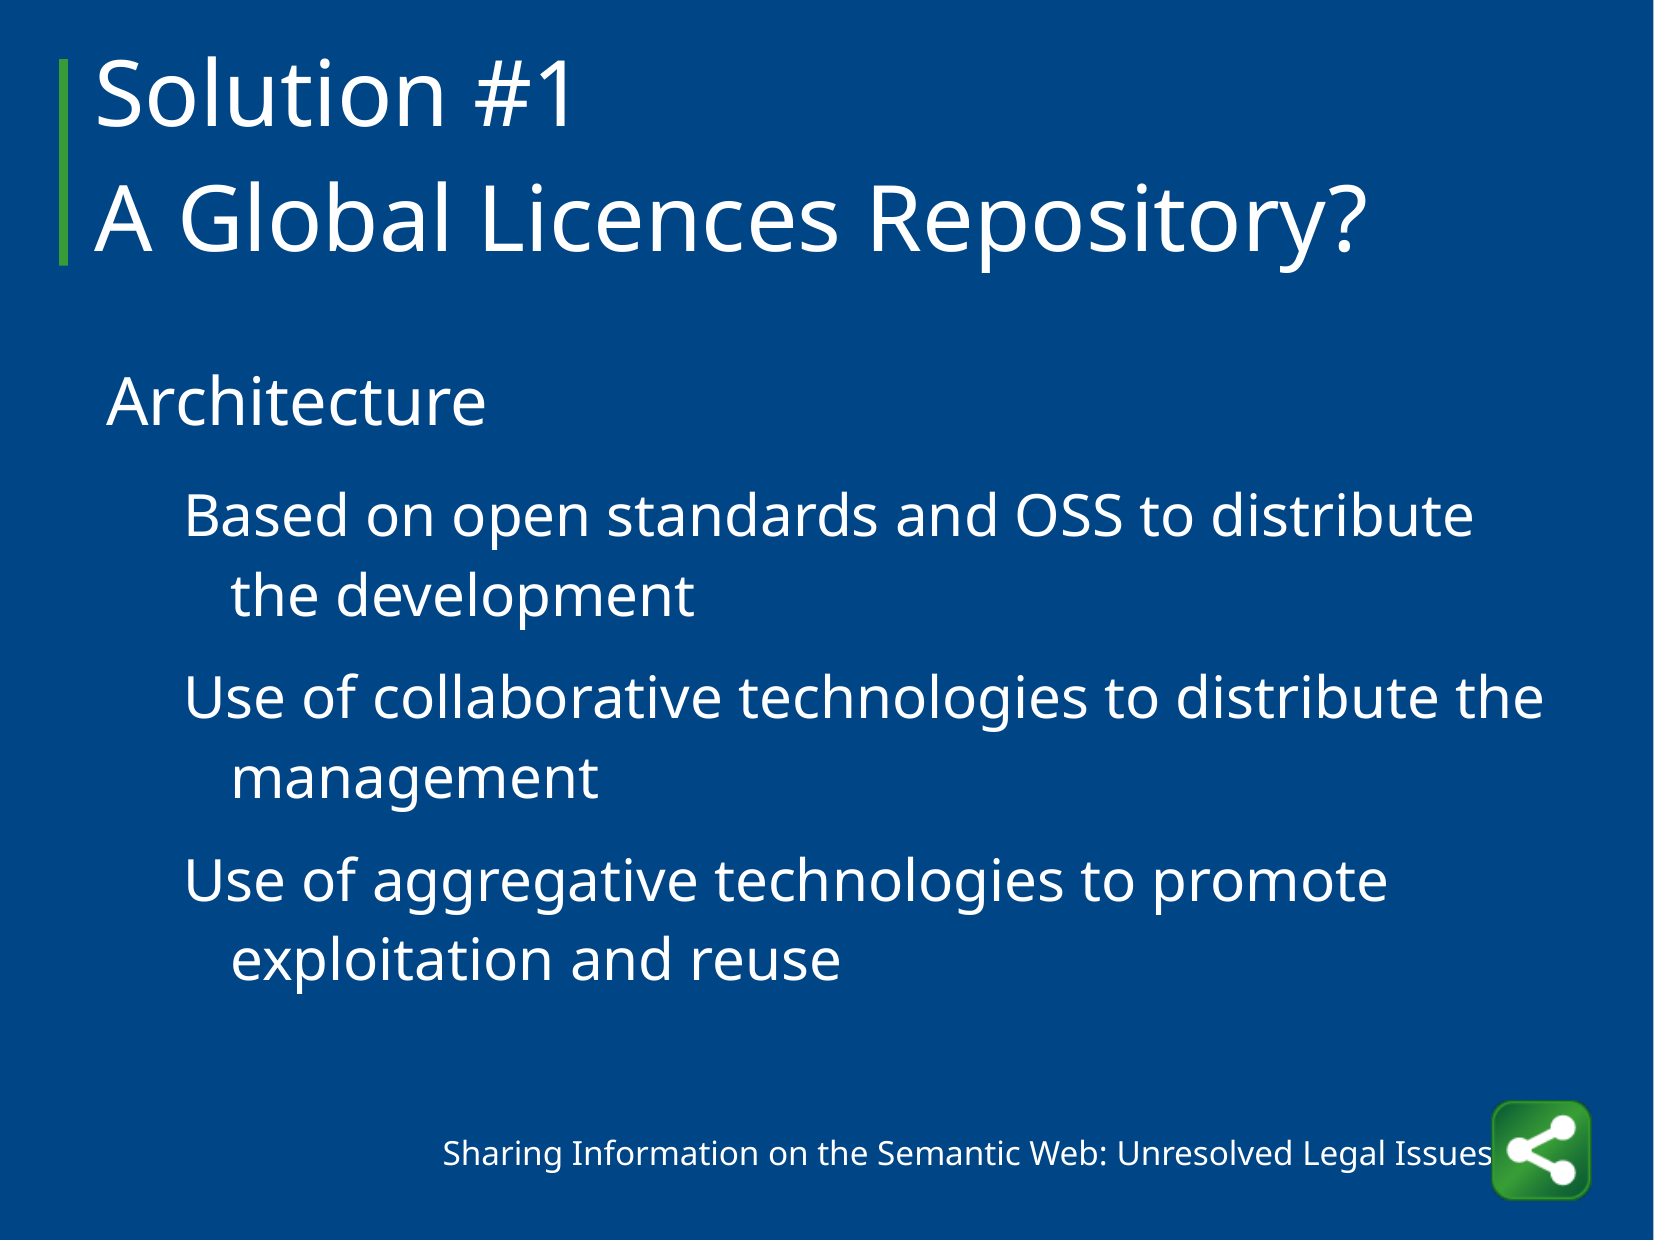

# Solution #1 A Global Licences Repository?
Architecture
Based on open standards and OSS to distribute the development
Use of collaborative technologies to distribute the management
Use of aggregative technologies to promote exploitation and reuse